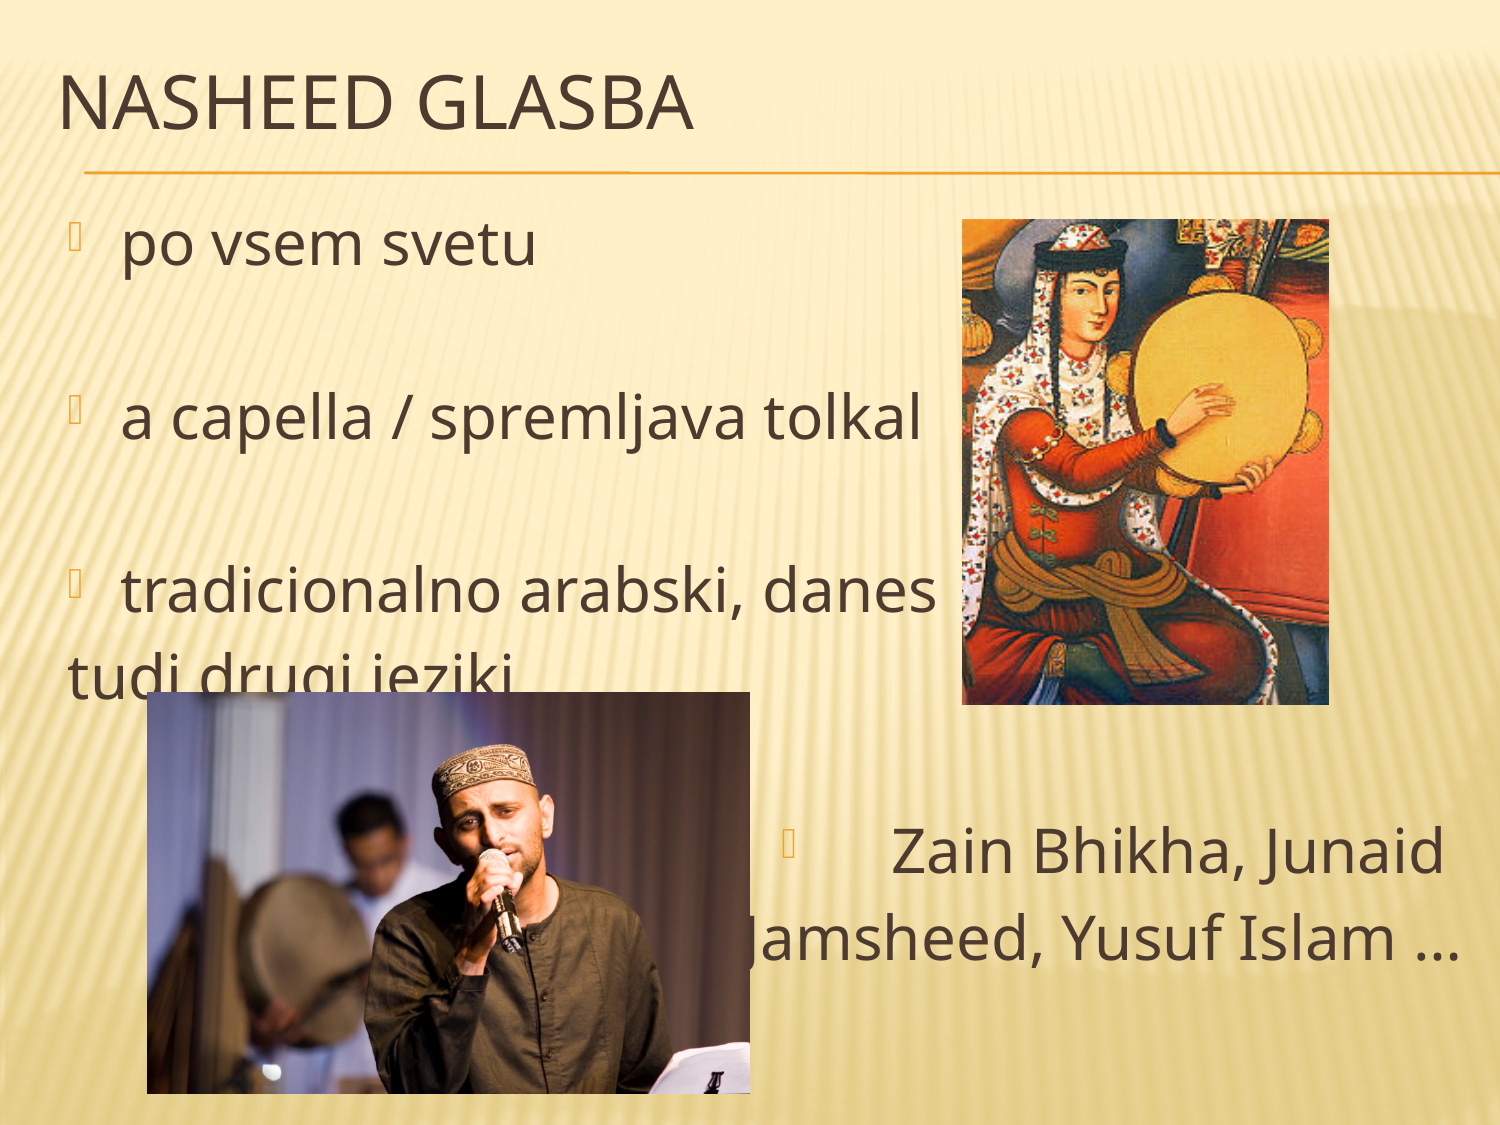

# Nasheed glasba
po vsem svetu
a capella / spremljava tolkal
tradicionalno arabski, danes
tudi drugi jeziki
Zain Bhikha, Junaid
Jamsheed, Yusuf Islam …